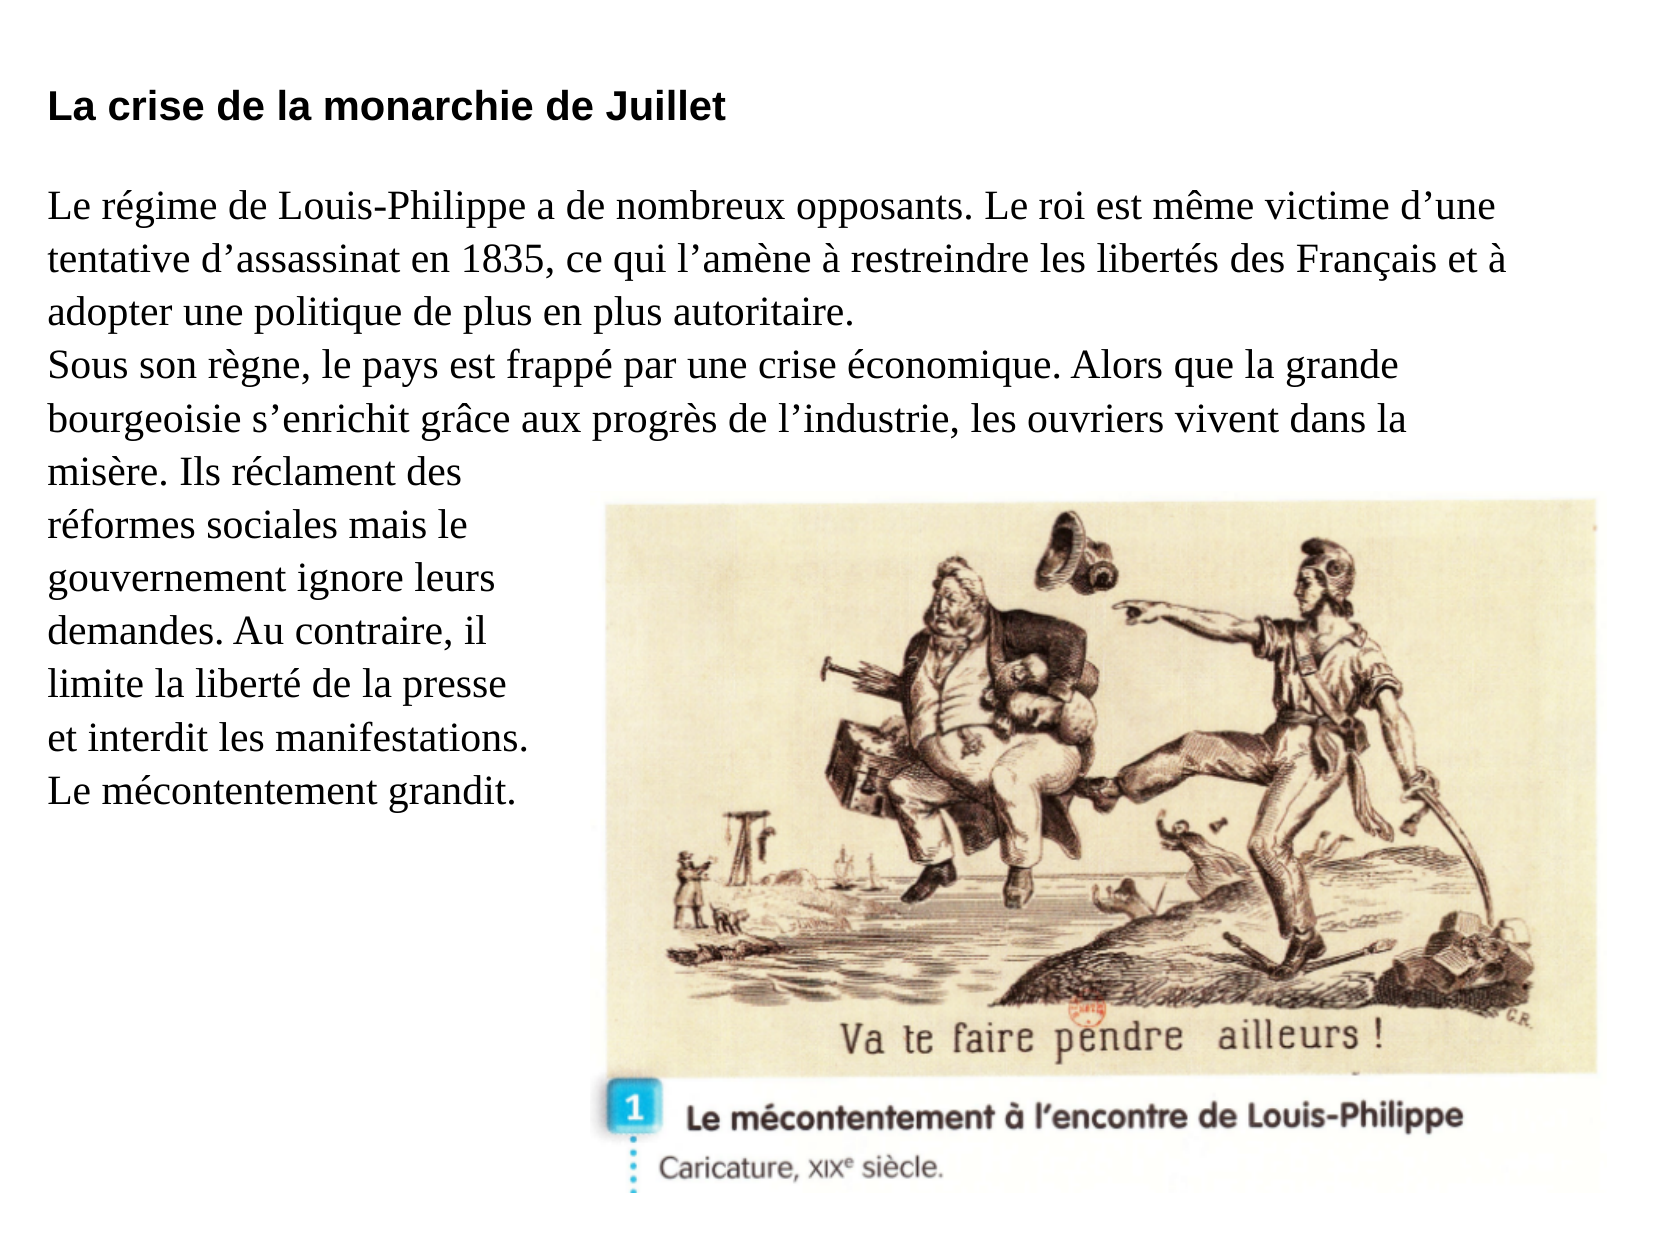

# La crise de la monarchie de Juillet
Le régime de Louis-Philippe a de nombreux opposants. Le roi est même victime d’une tentative d’assassinat en 1835, ce qui l’amène à restreindre les libertés des Français et à adopter une politique de plus en plus autoritaire.
Sous son règne, le pays est frappé par une crise économique. Alors que la grande bourgeoisie s’enrichit grâce aux progrès de l’industrie, les ouvriers vivent dans la misère. Ils réclament des
réformes sociales mais le
gouvernement ignore leurs
demandes. Au contraire, il
limite la liberté de la presse
et interdit les manifestations.
Le mécontentement grandit.